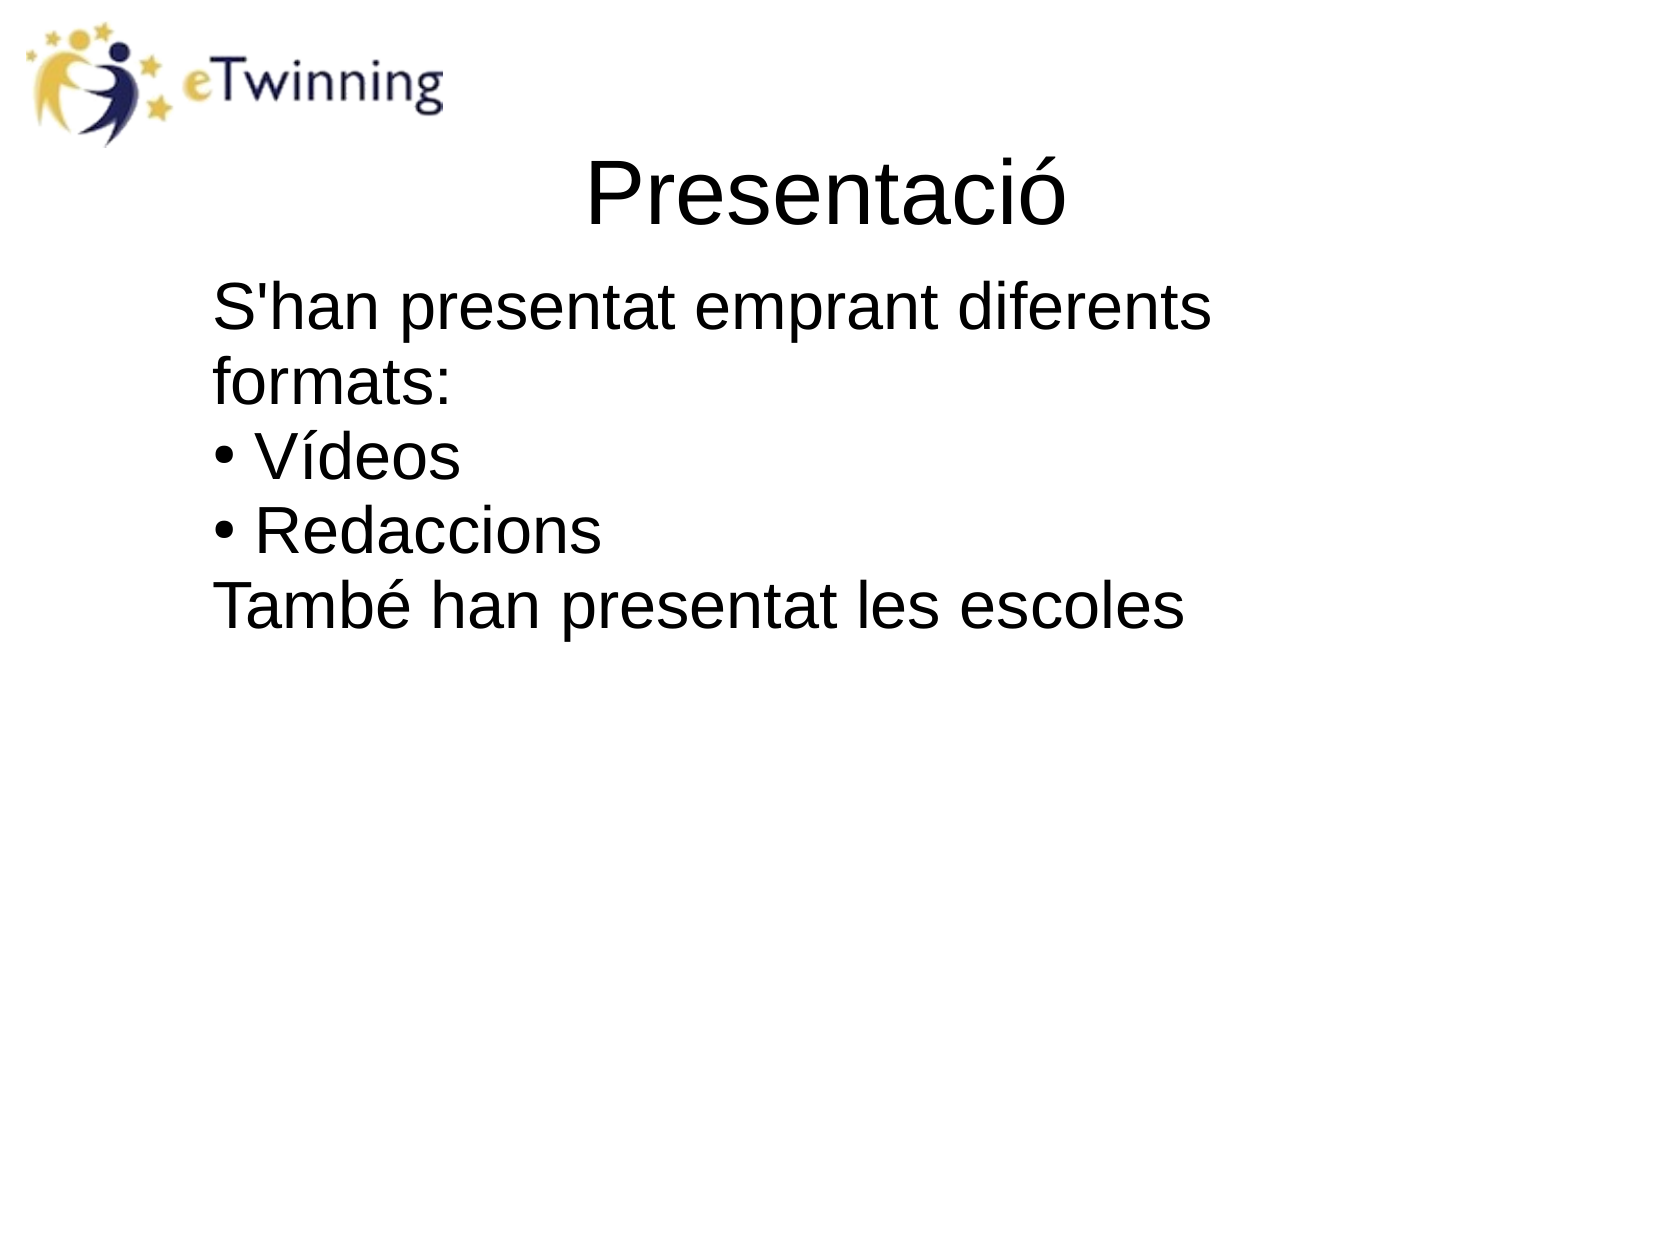

# Presentació
S'han presentat emprant diferents formats:
 Vídeos
 Redaccions
També han presentat les escoles